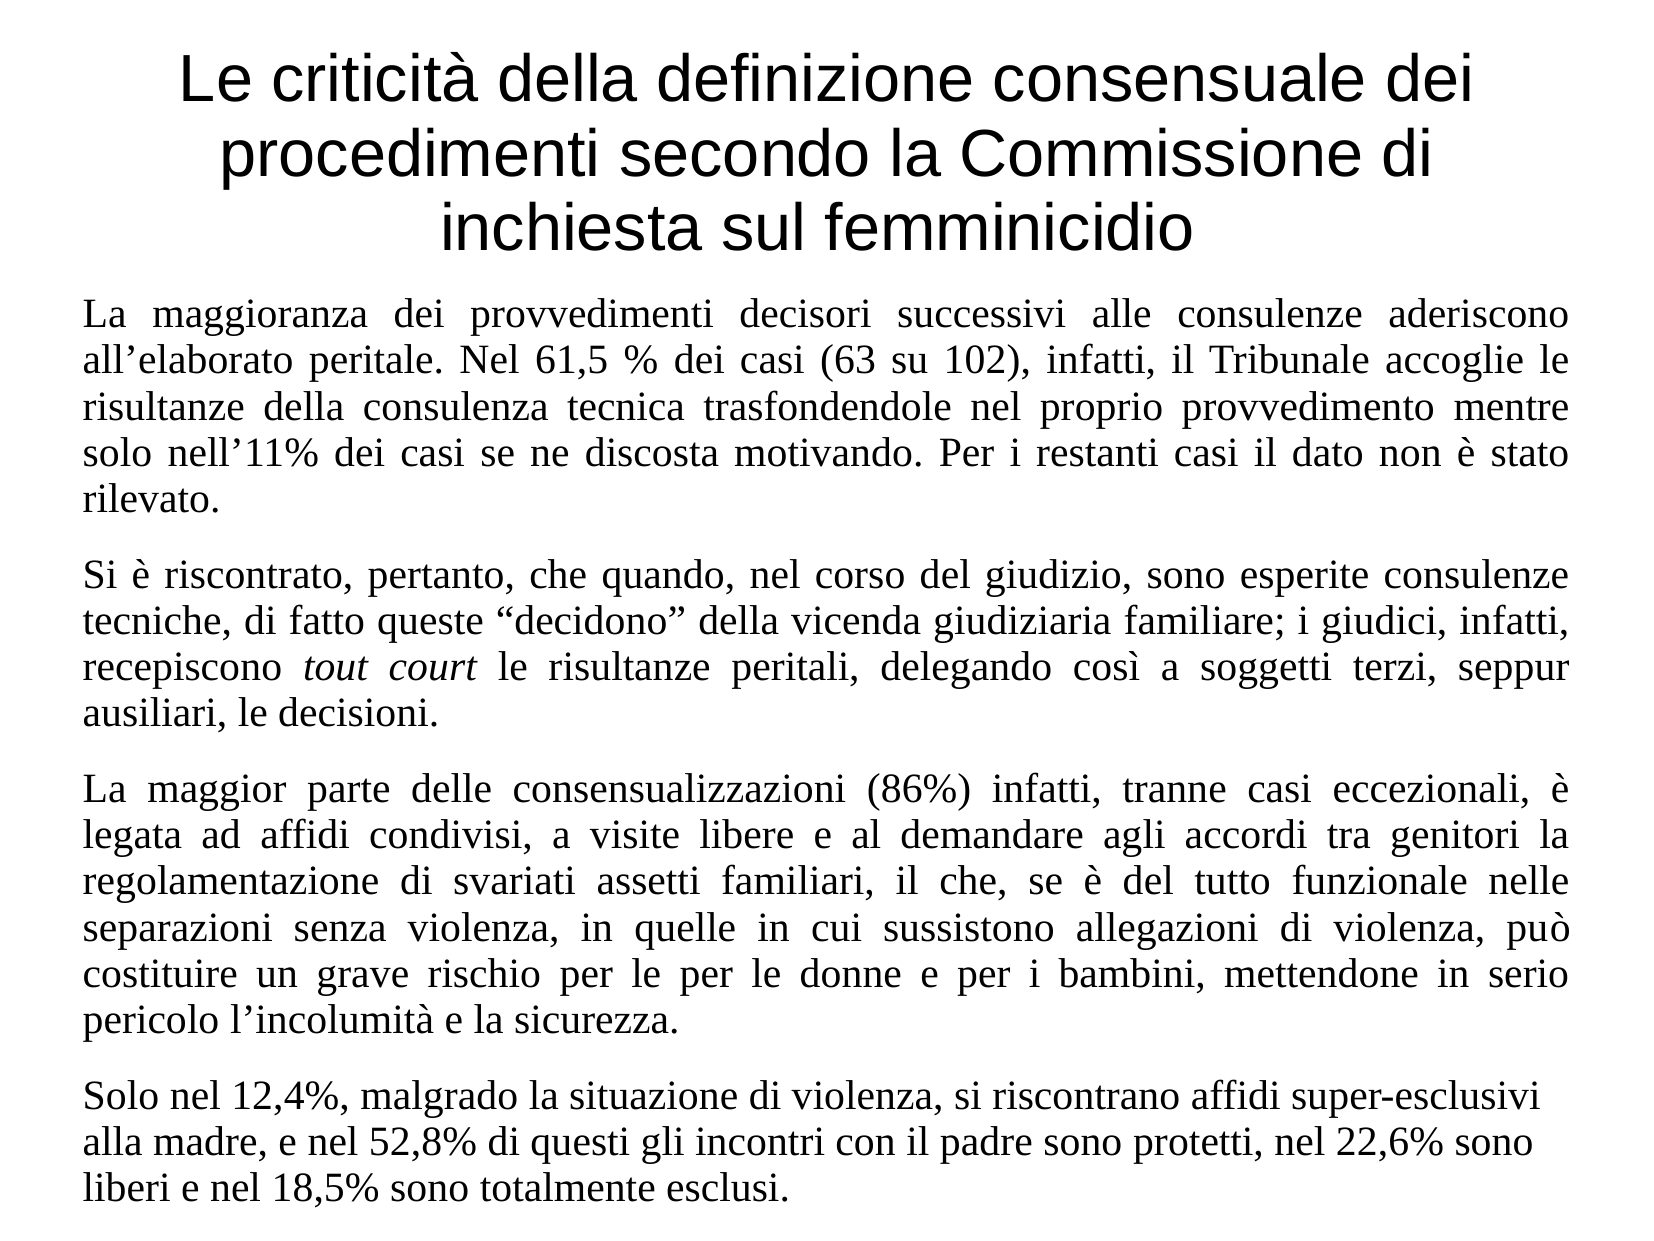

# Le criticità della definizione consensuale dei procedimenti secondo la Commissione di inchiesta sul femminicidio
La maggioranza dei provvedimenti decisori successivi alle consulenze aderiscono all’elaborato peritale. Nel 61,5 % dei casi (63 su 102), infatti, il Tribunale accoglie le risultanze della consulenza tecnica trasfondendole nel proprio provvedimento mentre solo nell’11% dei casi se ne discosta motivando. Per i restanti casi il dato non è stato rilevato.
Si è riscontrato, pertanto, che quando, nel corso del giudizio, sono esperite consulenze tecniche, di fatto queste “decidono” della vicenda giudiziaria familiare; i giudici, infatti, recepiscono tout court le risultanze peritali, delegando così a soggetti terzi, seppur ausiliari, le decisioni.
La maggior parte delle consensualizzazioni (86%) infatti, tranne casi eccezionali, è legata ad affidi condivisi, a visite libere e al demandare agli accordi tra genitori la regolamentazione di svariati assetti familiari, il che, se è del tutto funzionale nelle separazioni senza violenza, in quelle in cui sussistono allegazioni di violenza, può costituire un grave rischio per le per le donne e per i bambini, mettendone in serio pericolo l’incolumità e la sicurezza.
Solo nel 12,4%, malgrado la situazione di violenza, si riscontrano affidi super-esclusivi alla madre, e nel 52,8% di questi gli incontri con il padre sono protetti, nel 22,6% sono liberi e nel 18,5% sono totalmente esclusi.